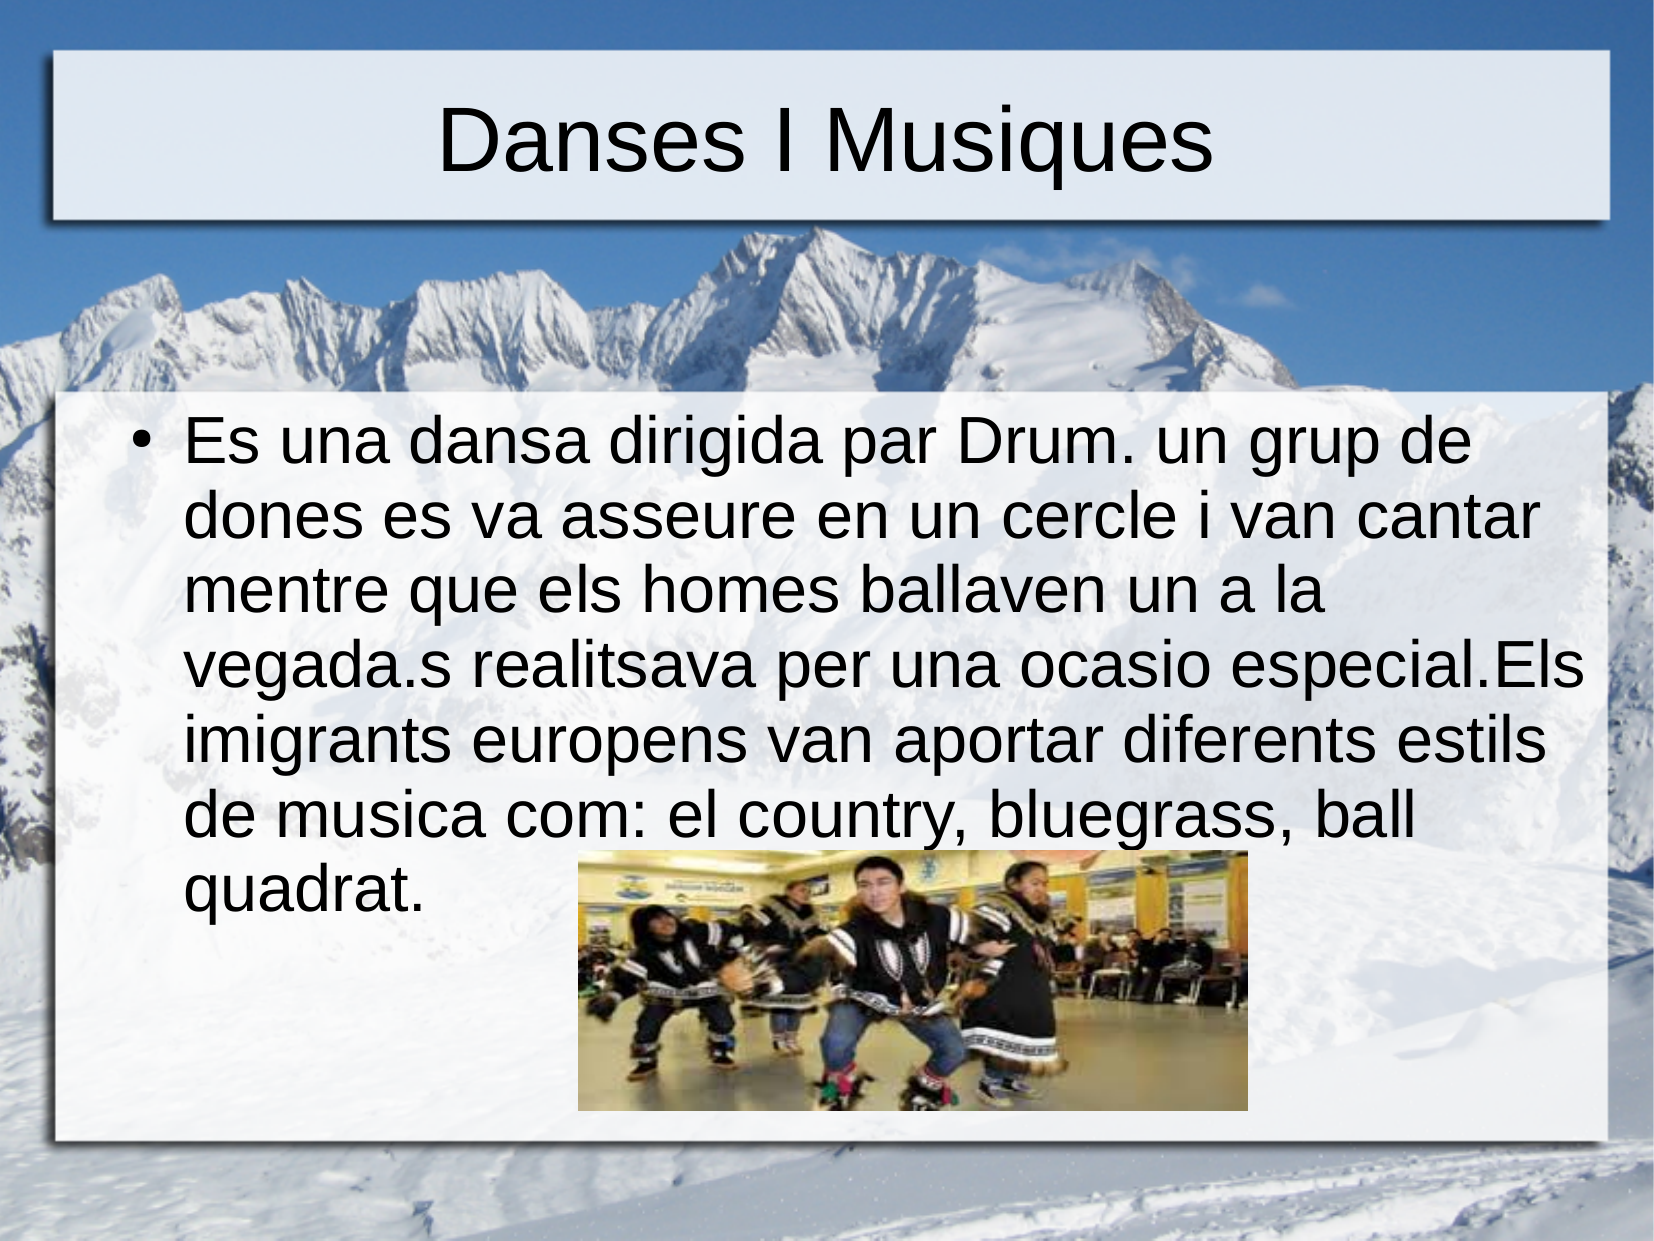

# Danses I Musiques
Es una dansa dirigida par Drum. un grup de dones es va asseure en un cercle i van cantar mentre que els homes ballaven un a la vegada.s realitsava per una ocasio especial.Els imigrants europens van aportar diferents estils de musica com: el country, bluegrass, ball quadrat.